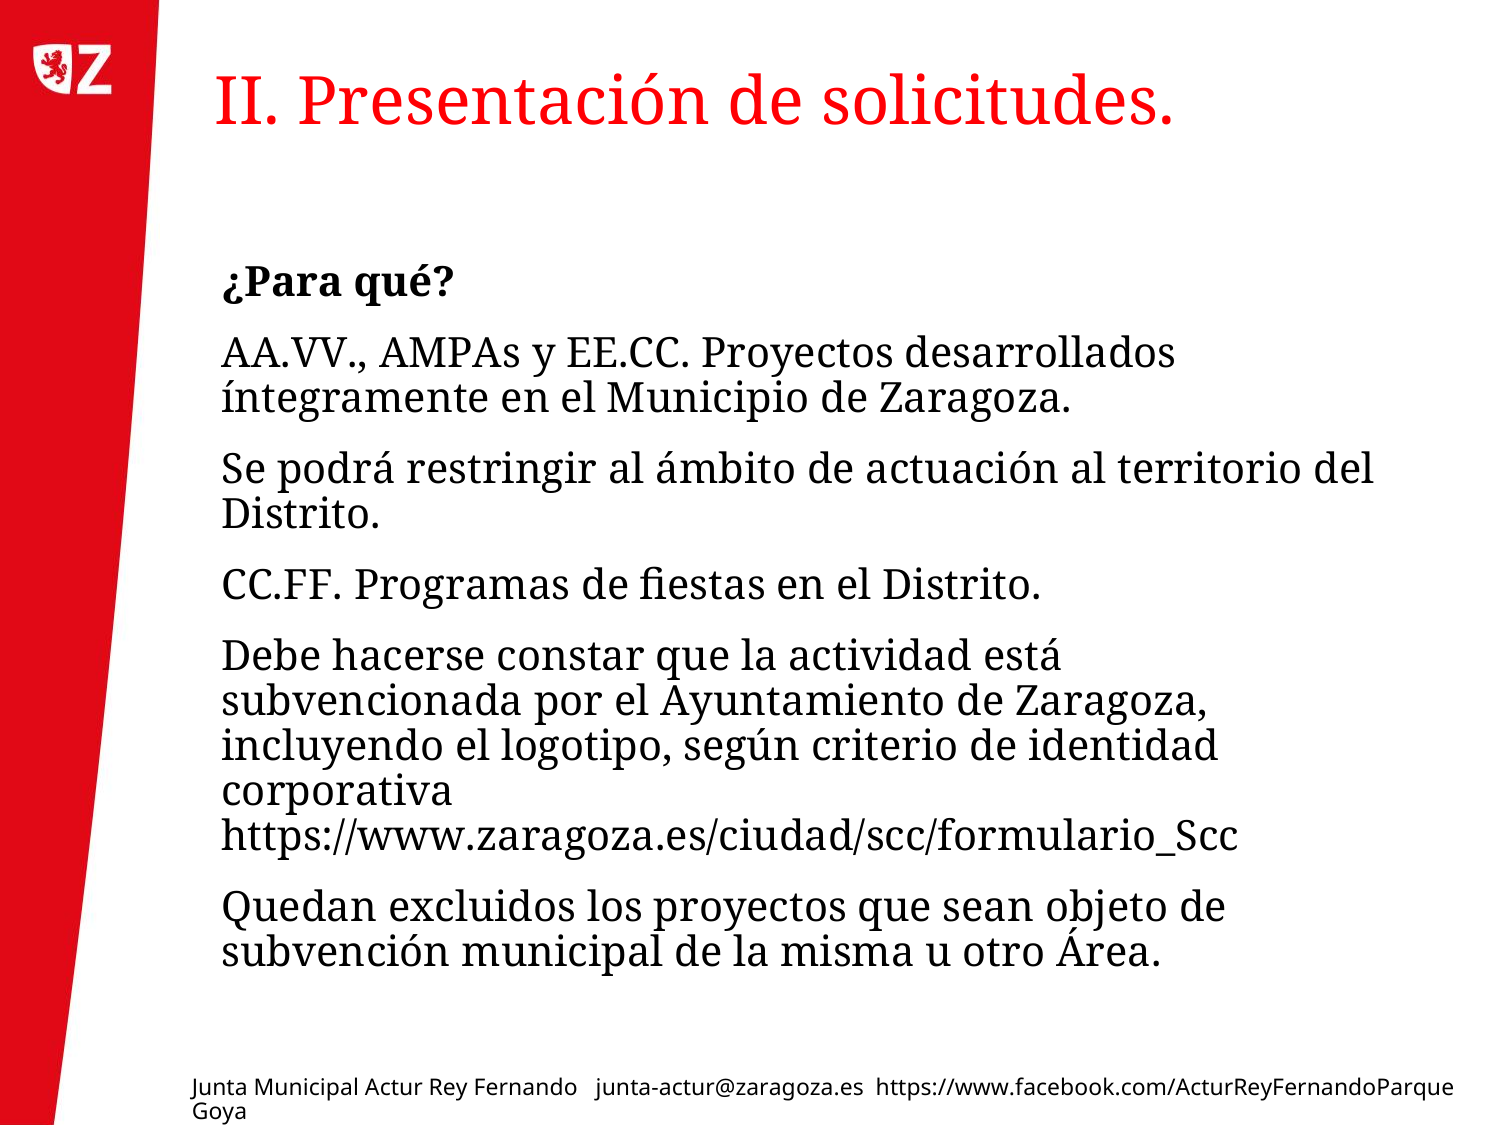

II. Presentación de solicitudes.
¿Para qué?
AA.VV., AMPAs y EE.CC. Proyectos desarrollados íntegramente en el Municipio de Zaragoza.
Se podrá restringir al ámbito de actuación al territorio del Distrito.
CC.FF. Programas de fiestas en el Distrito.
Debe hacerse constar que la actividad está subvencionada por el Ayuntamiento de Zaragoza, incluyendo el logotipo, según criterio de identidad corporativa https://www.zaragoza.es/ciudad/scc/formulario_Scc
Quedan excluidos los proyectos que sean objeto de subvención municipal de la misma u otro Área.
Junta Municipal Actur Rey Fernando junta-actur@zaragoza.es https://www.facebook.com/ActurReyFernandoParqueGoya